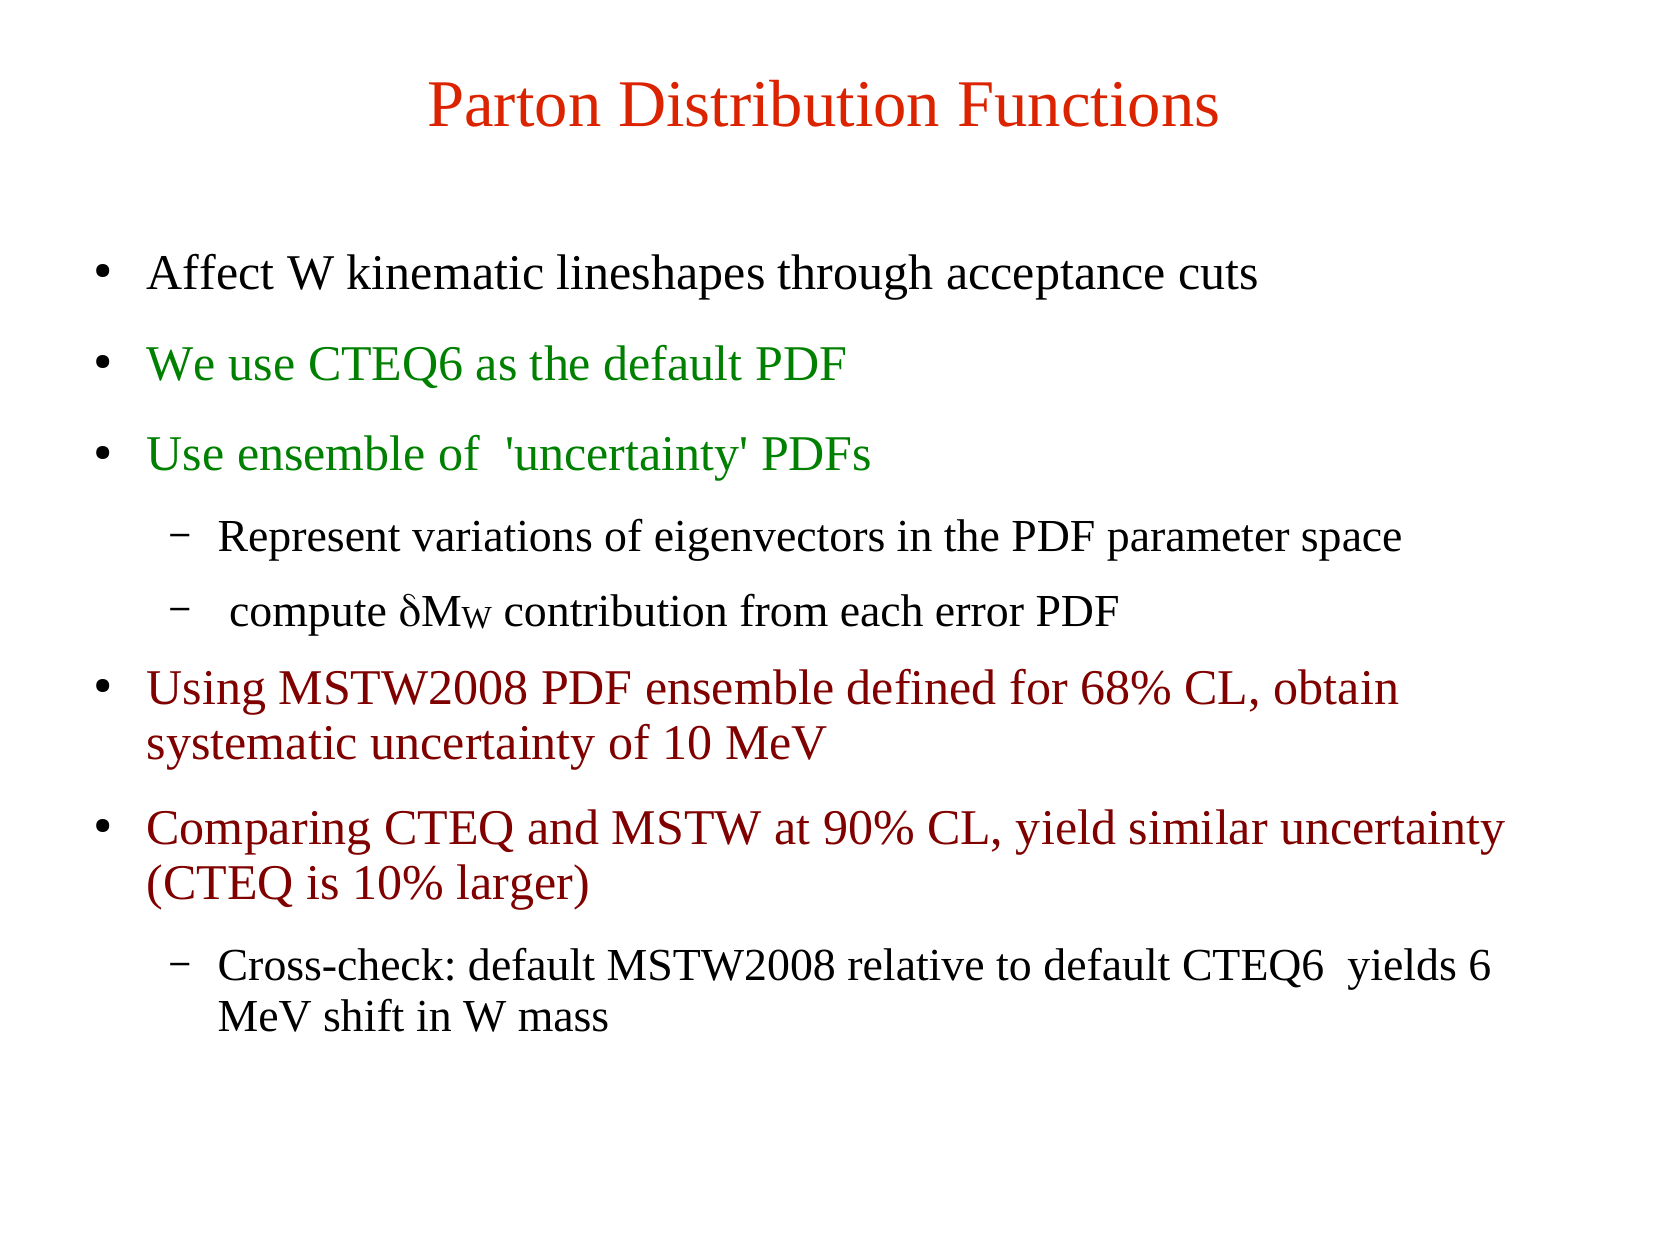

# Parton Distribution Functions
Affect W kinematic lineshapes through acceptance cuts
We use CTEQ6 as the default PDF
Use ensemble of 'uncertainty' PDFs
Represent variations of eigenvectors in the PDF parameter space
 compute δMW contribution from each error PDF
Using MSTW2008 PDF ensemble defined for 68% CL, obtain systematic uncertainty of 10 MeV
Comparing CTEQ and MSTW at 90% CL, yield similar uncertainty (CTEQ is 10% larger)
Cross-check: default MSTW2008 relative to default CTEQ6 yields 6 MeV shift in W mass